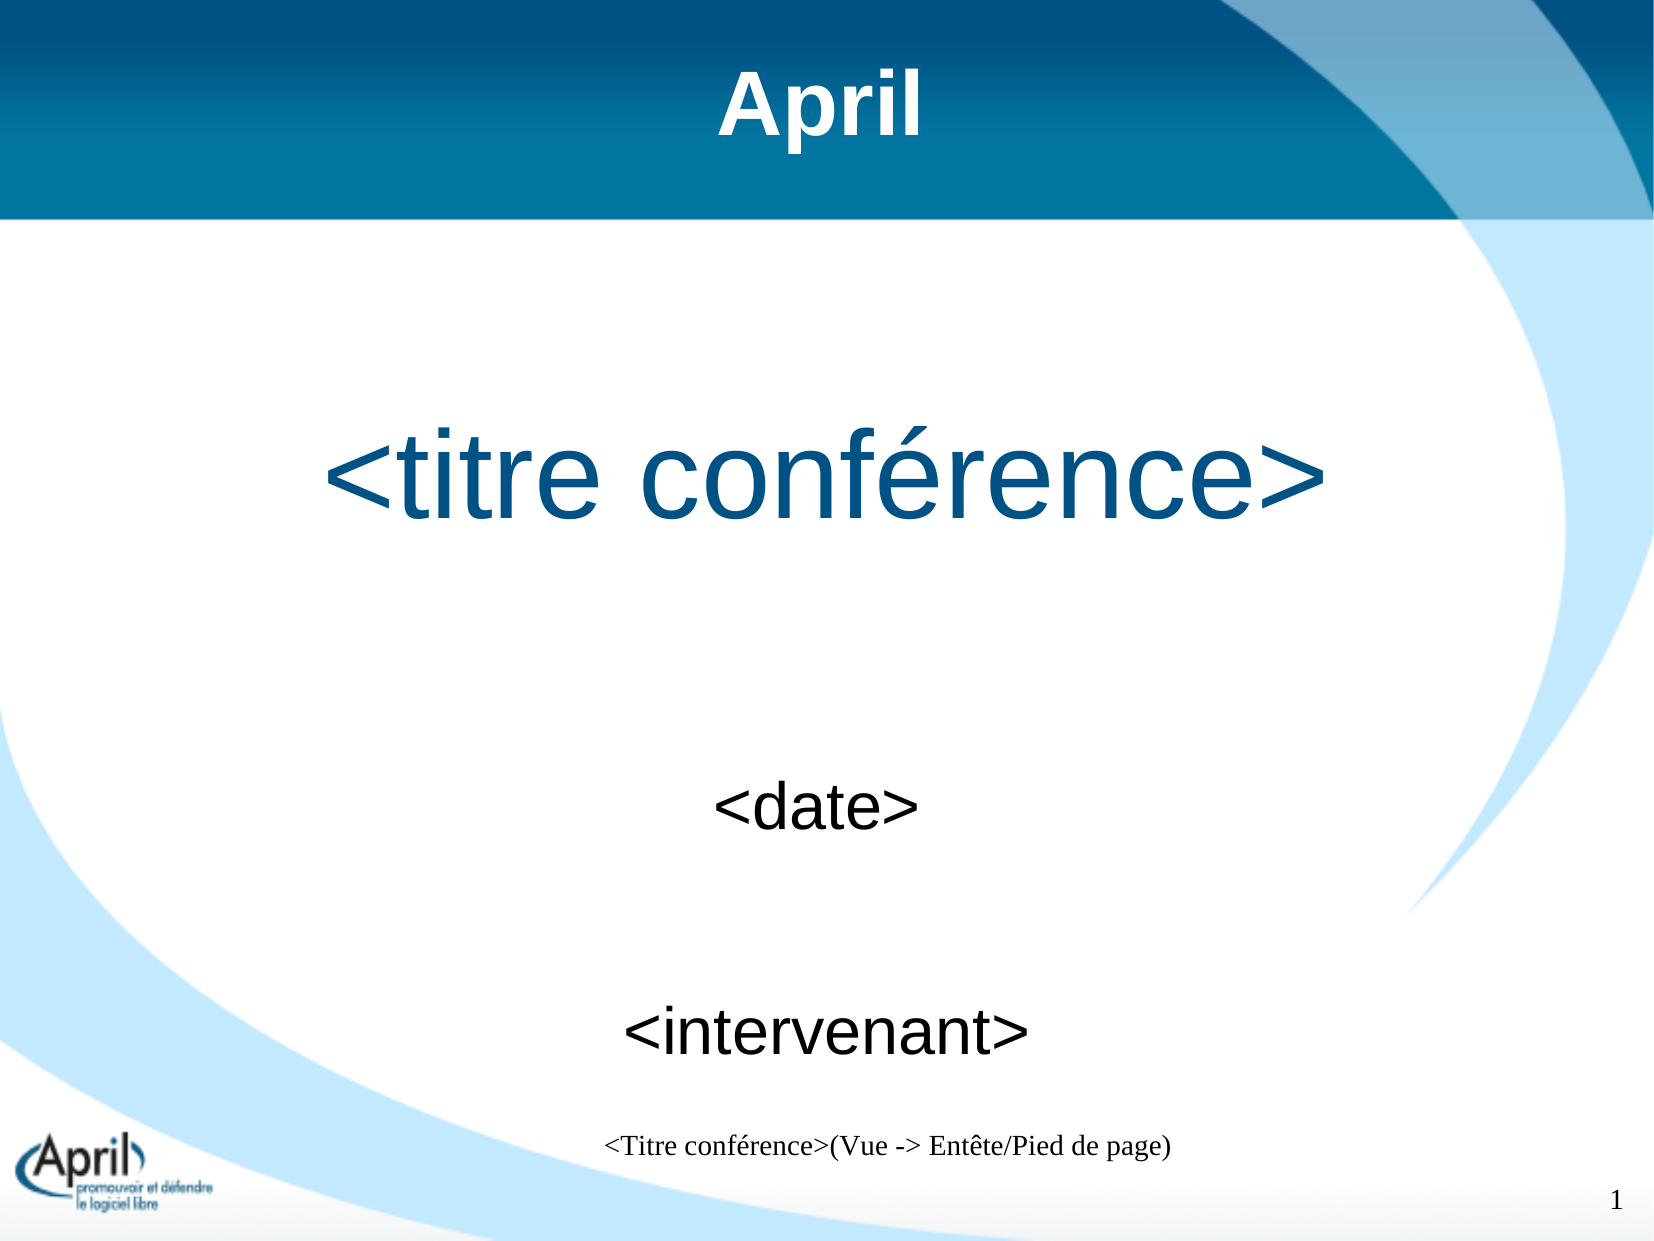

# April
<titre conférence>
<date>
<intervenant>
<Titre conférence>(Vue -> Entête/Pied de page)
1